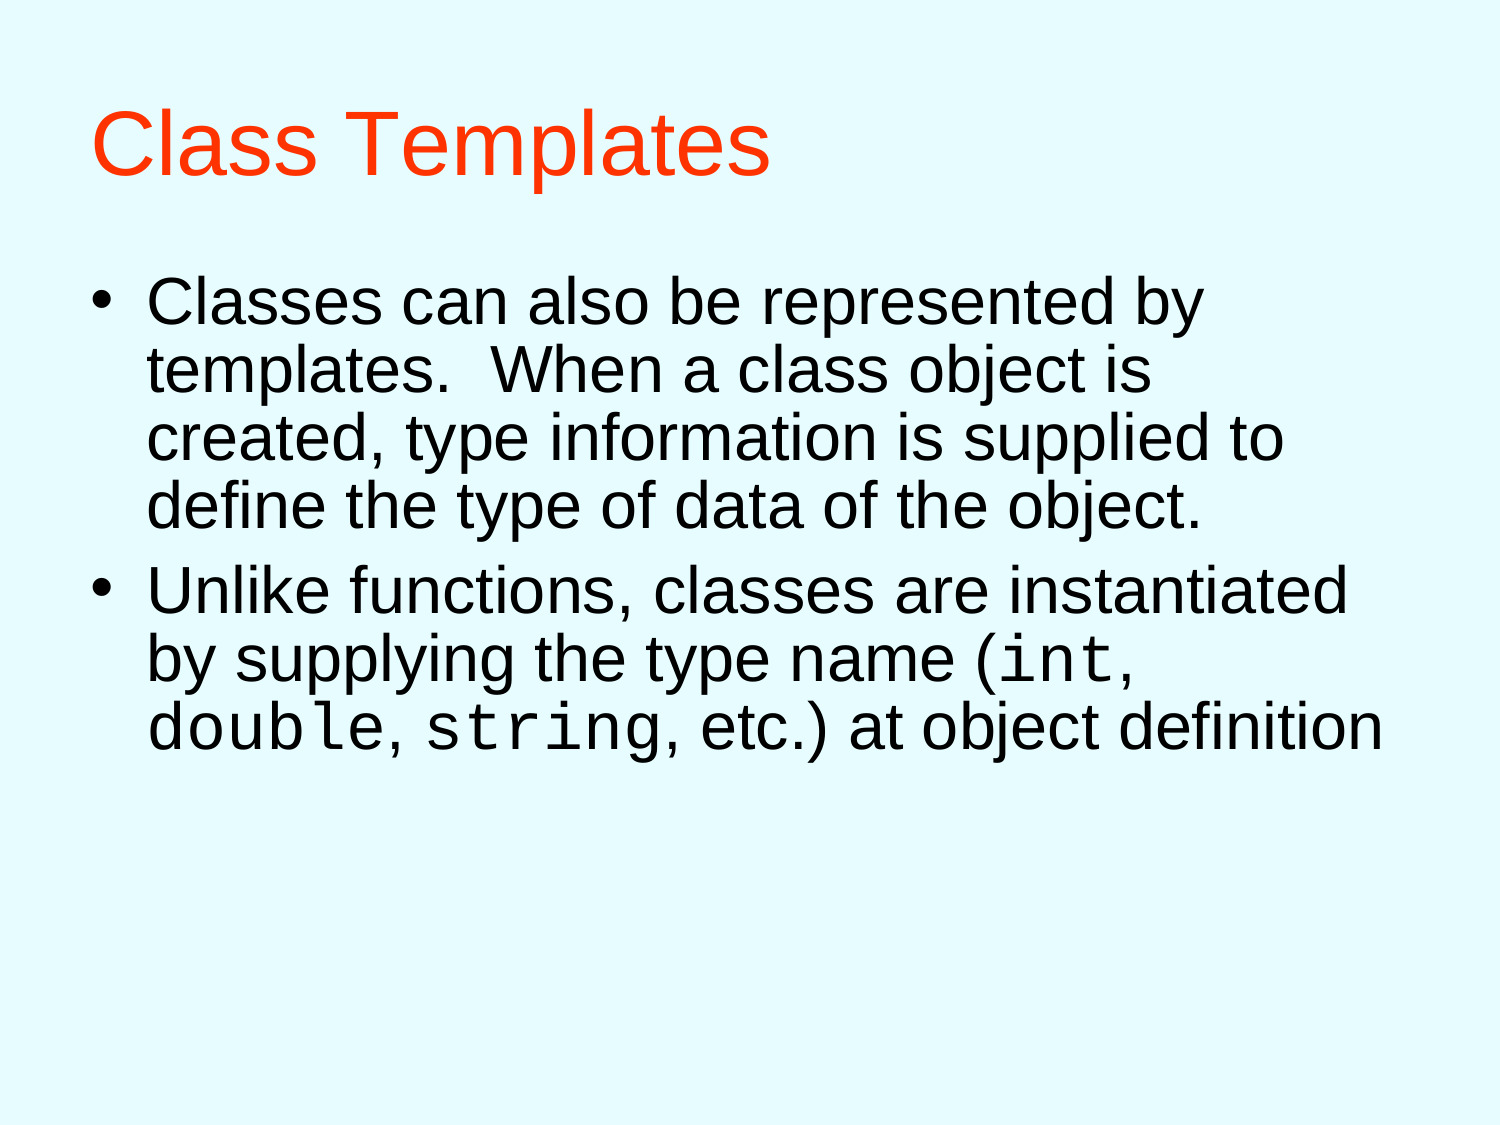

# Class Templates
Classes can also be represented by templates. When a class object is created, type information is supplied to define the type of data of the object.
Unlike functions, classes are instantiated by supplying the type name (int, double, string, etc.) at object definition